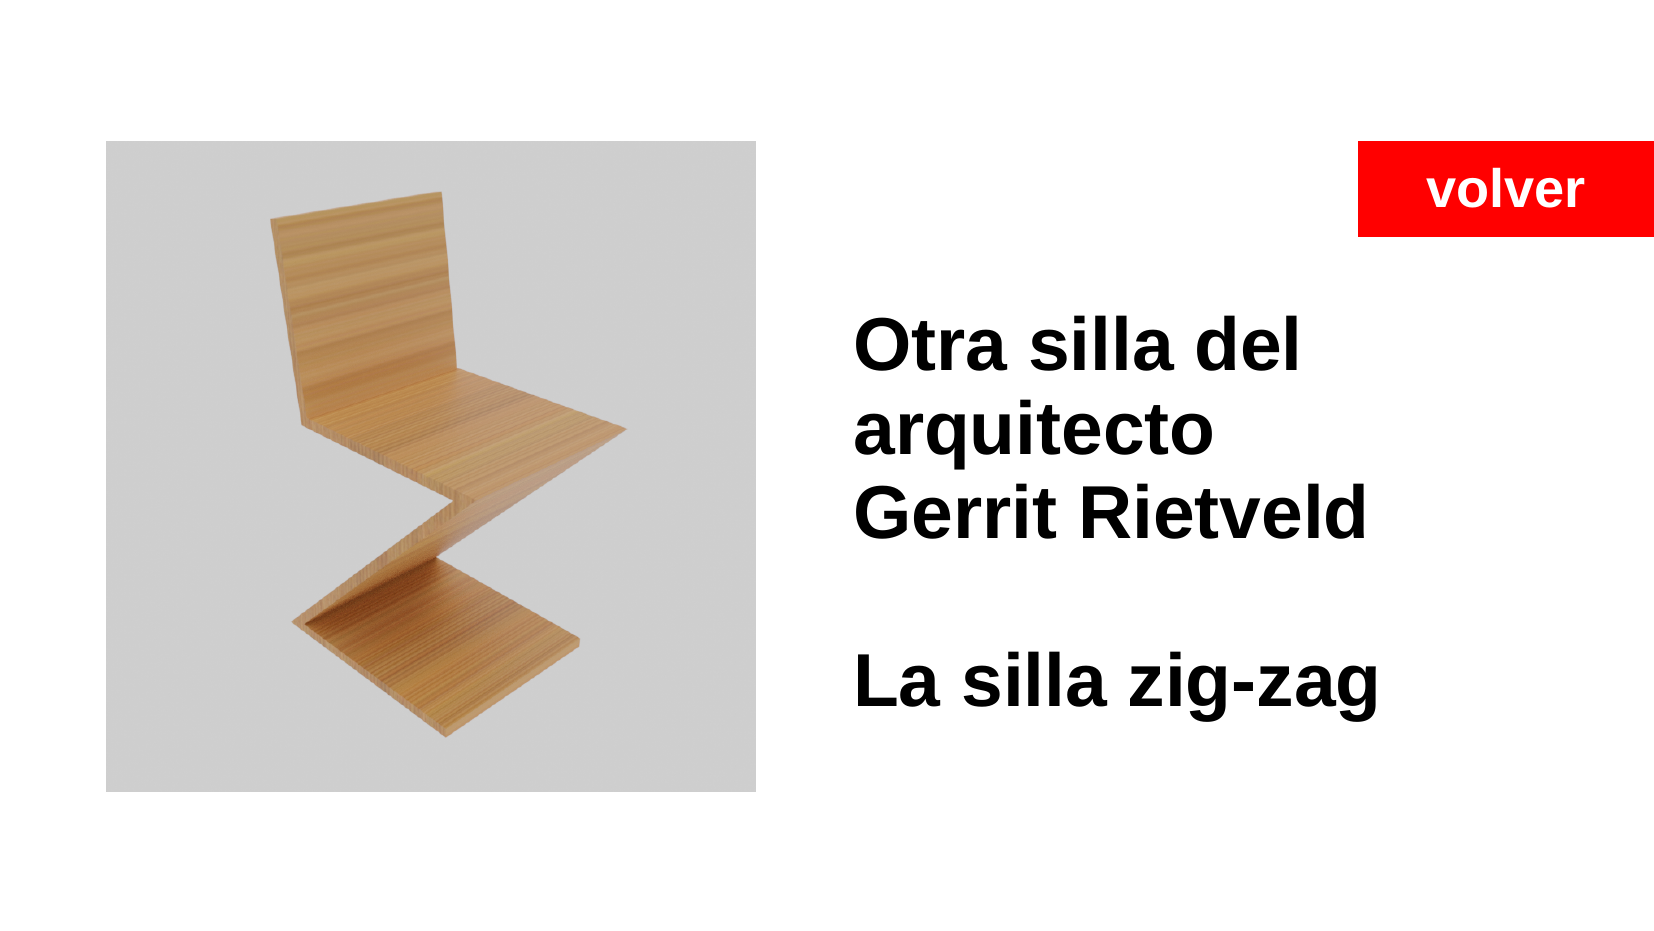

volver
Otra silla del arquitecto
Gerrit Rietveld
La silla zig-zag